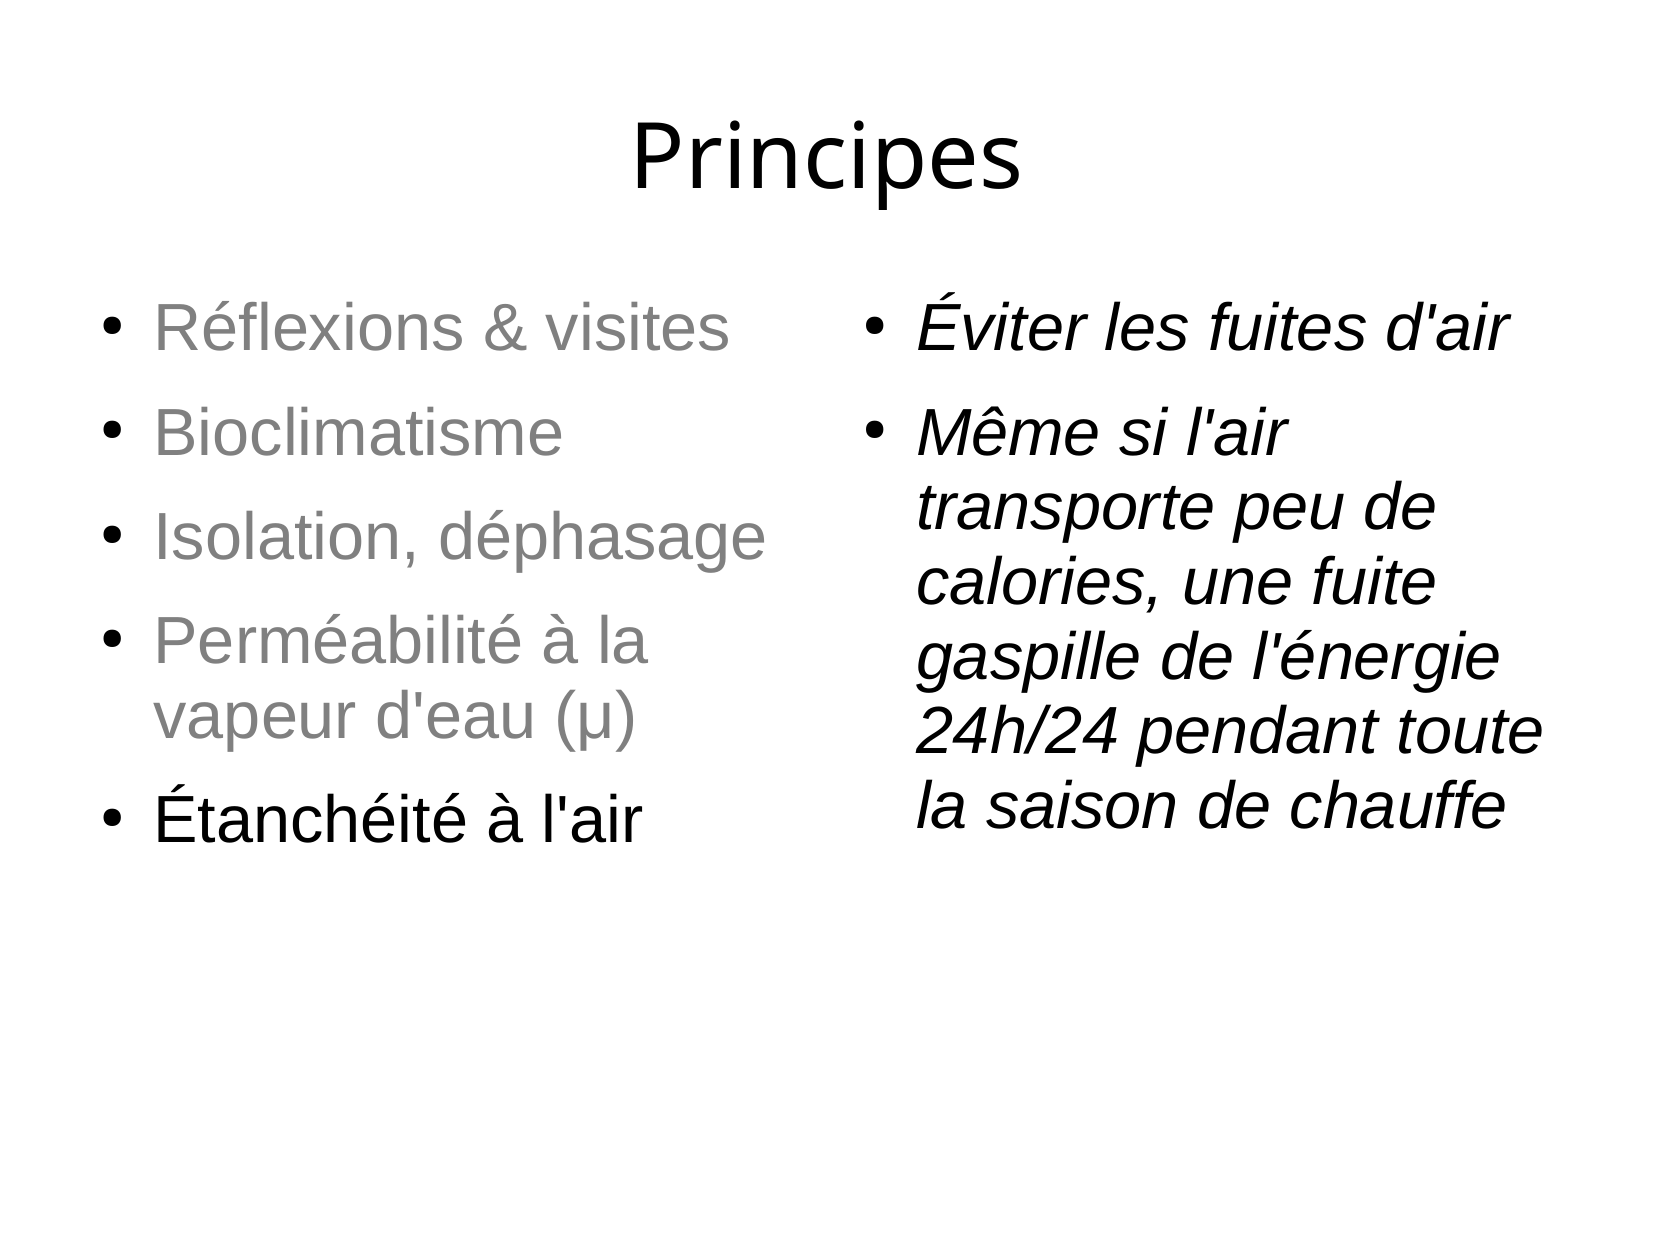

# Principes
Réflexions & visites
Bioclimatisme
Isolation, déphasage
Perméabilité à la vapeur d'eau (μ)
Étanchéité à l'air
Éviter les fuites d'air
Même si l'air transporte peu de calories, une fuite gaspille de l'énergie 24h/24 pendant toute la saison de chauffe